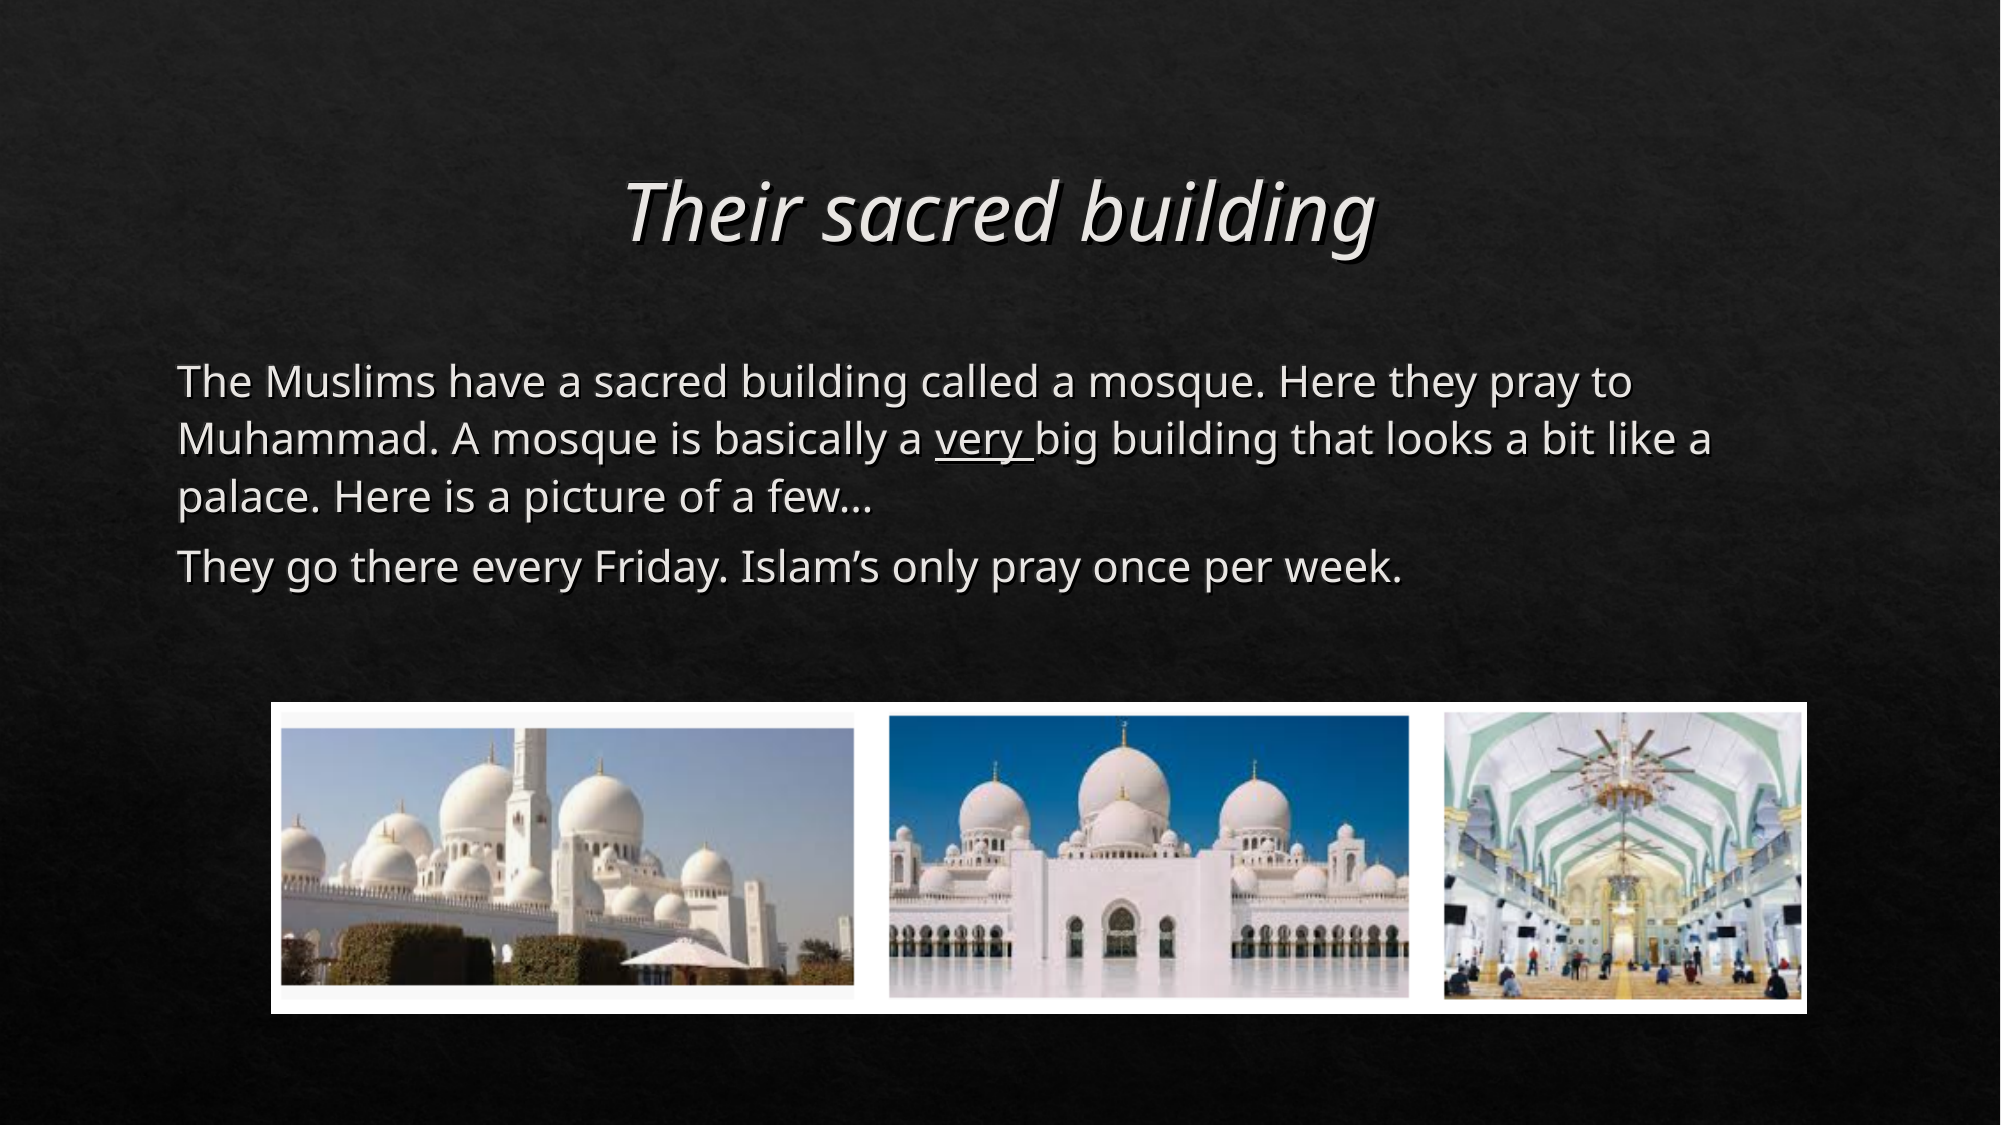

# Their sacred building
The Muslims have a sacred building called a mosque. Here they pray to Muhammad. A mosque is basically a very big building that looks a bit like a palace. Here is a picture of a few…
They go there every Friday. Islam’s only pray once per week.